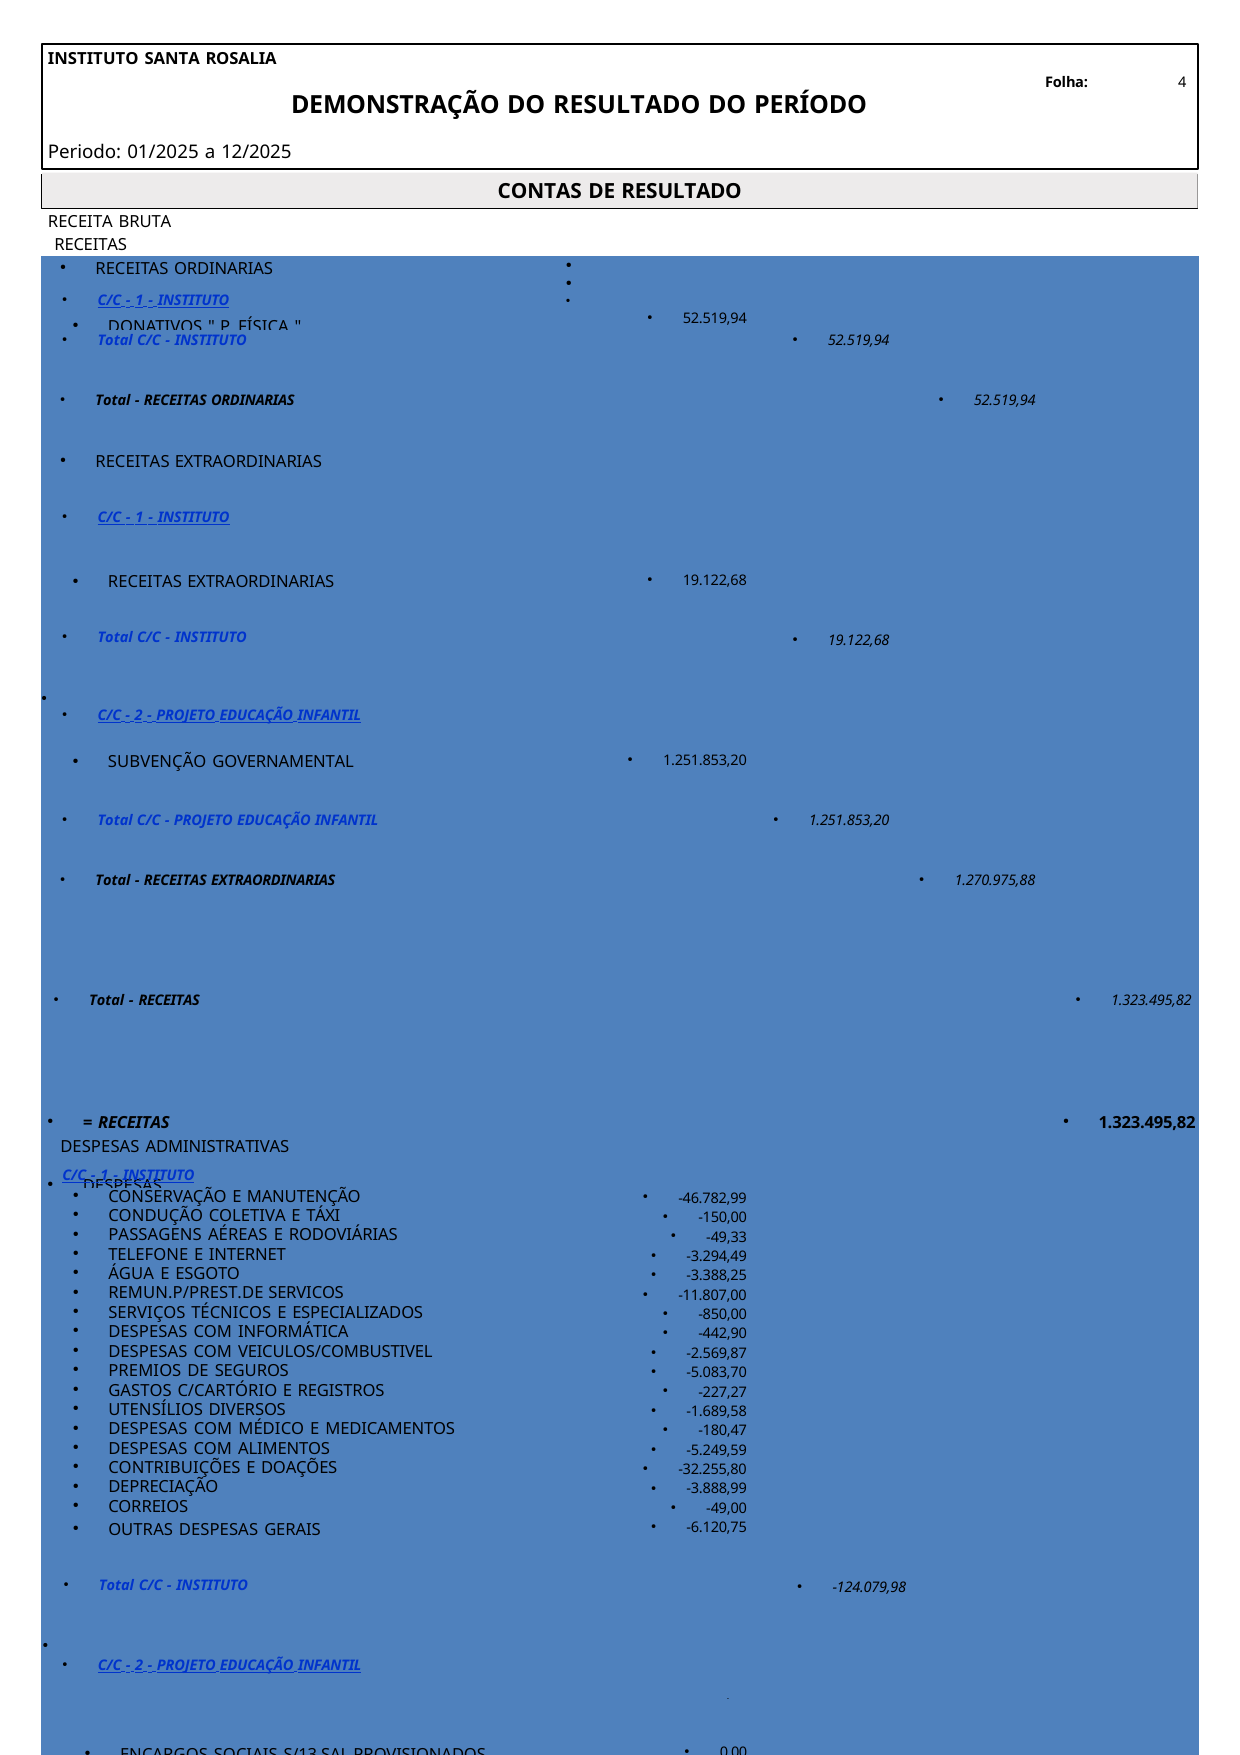

INSTITUTO SANTA ROSALIA
Folha:
4
DEMONSTRAÇÃO DO RESULTADO DO PERÍODO
Periodo: 01/2025 a 12/2025
CONTAS DE RESULTADO
RECEITA BRUTA RECEITAS
| RECEITAS ORDINARIAS C/C - 1 - INSTITUTO DONATIVOS " P. FÍSICA " | 52.519,94 | | | |
| --- | --- | --- | --- | --- |
| Total C/C - INSTITUTO | | 52.519,94 | | |
| Total - RECEITAS ORDINARIAS | | | 52.519,94 | |
| RECEITAS EXTRAORDINARIAS | | | | |
| C/C - 1 - INSTITUTO | | | | |
| RECEITAS EXTRAORDINARIAS | 19.122,68 | | | |
| Total C/C - INSTITUTO | | 19.122,68 | | |
| C/C - 2 - PROJETO EDUCAÇÃO INFANTIL | | | | |
| SUBVENÇÃO GOVERNAMENTAL | 1.251.853,20 | | | |
| Total C/C - PROJETO EDUCAÇÃO INFANTIL | | 1.251.853,20 | | |
| Total - RECEITAS EXTRAORDINARIAS | | | 1.270.975,88 | |
| | | | | |
| Total - RECEITAS | | | | 1.323.495,82 |
| | | | | |
| = RECEITAS | | | | 1.323.495,82 |
| DESPESAS TRABALHISTAS DESPESAS TRABALHISTAS | | | | |
| DESPESAS COM PESSOAL C/C - 2 - PROJETO EDUCAÇÃO INFANTIL | | | | |
| ORDENADOS E SALARIOS | -736.844,02 | | | |
| FERIAS | -83.701,85 | | | |
| 13 SALARIO | -69.114,96 | | | |
| VALE CESTA E TRANSPORTE | -6.500,95 | | | |
| AVISO PREVIO | -18.676,00 | | | |
| F.G.T.S. | -86.040,77 | | | |
| ENCARGOS SOCIAIS S/FERIAS PROVISIONADAS | -659,45 | | | |
| ENCARGOS SOCIAIS S/13.SAL.PROVISIONADOS | 0,00 | | | |
| Total C/C - PROJETO EDUCAÇÃO INFANTIL | | -1.001.538,00 | | |
| Total - DESPESAS COM PESSOAL | | | -1.001.538,00 | |
| | | | | |
| Total - DESPESAS TRABALHISTAS | | | | -1.001.538,00 |
| DESPESAS GERAIS E ADMINISTRATIVAS DESPESAS GERAIS E ADMINISTRATIVAS | | | | |
DESPESAS ADMINISTRATIVAS
C/C - 1 - INSTITUTO
| CONSERVAÇÃO E MANUTENÇÃO | -46.782,99 | |
| --- | --- | --- |
| CONDUÇÃO COLETIVA E TÁXI | -150,00 | |
| PASSAGENS AÉREAS E RODOVIÁRIAS | -49,33 | |
| TELEFONE E INTERNET | -3.294,49 | |
| ÁGUA E ESGOTO | -3.388,25 | |
| REMUN.P/PREST.DE SERVICOS | -11.807,00 | |
| SERVIÇOS TÉCNICOS E ESPECIALIZADOS | -850,00 | |
| DESPESAS COM INFORMÁTICA | -442,90 | |
| DESPESAS COM VEICULOS/COMBUSTIVEL | -2.569,87 | |
| PREMIOS DE SEGUROS | -5.083,70 | |
| GASTOS C/CARTÓRIO E REGISTROS | -227,27 | |
| UTENSÍLIOS DIVERSOS | -1.689,58 | |
| DESPESAS COM MÉDICO E MEDICAMENTOS | -180,47 | |
| DESPESAS COM ALIMENTOS | -5.249,59 | |
| CONTRIBUIÇÕES E DOAÇÕES | -32.255,80 | |
| DEPRECIAÇÃO | -3.888,99 | |
| CORREIOS | -49,00 | |
| OUTRAS DESPESAS GERAIS | -6.120,75 | |
| Total C/C - INSTITUTO | | -124.079,98 |
| C/C - 2 - PROJETO EDUCAÇÃO INFANTIL | | |